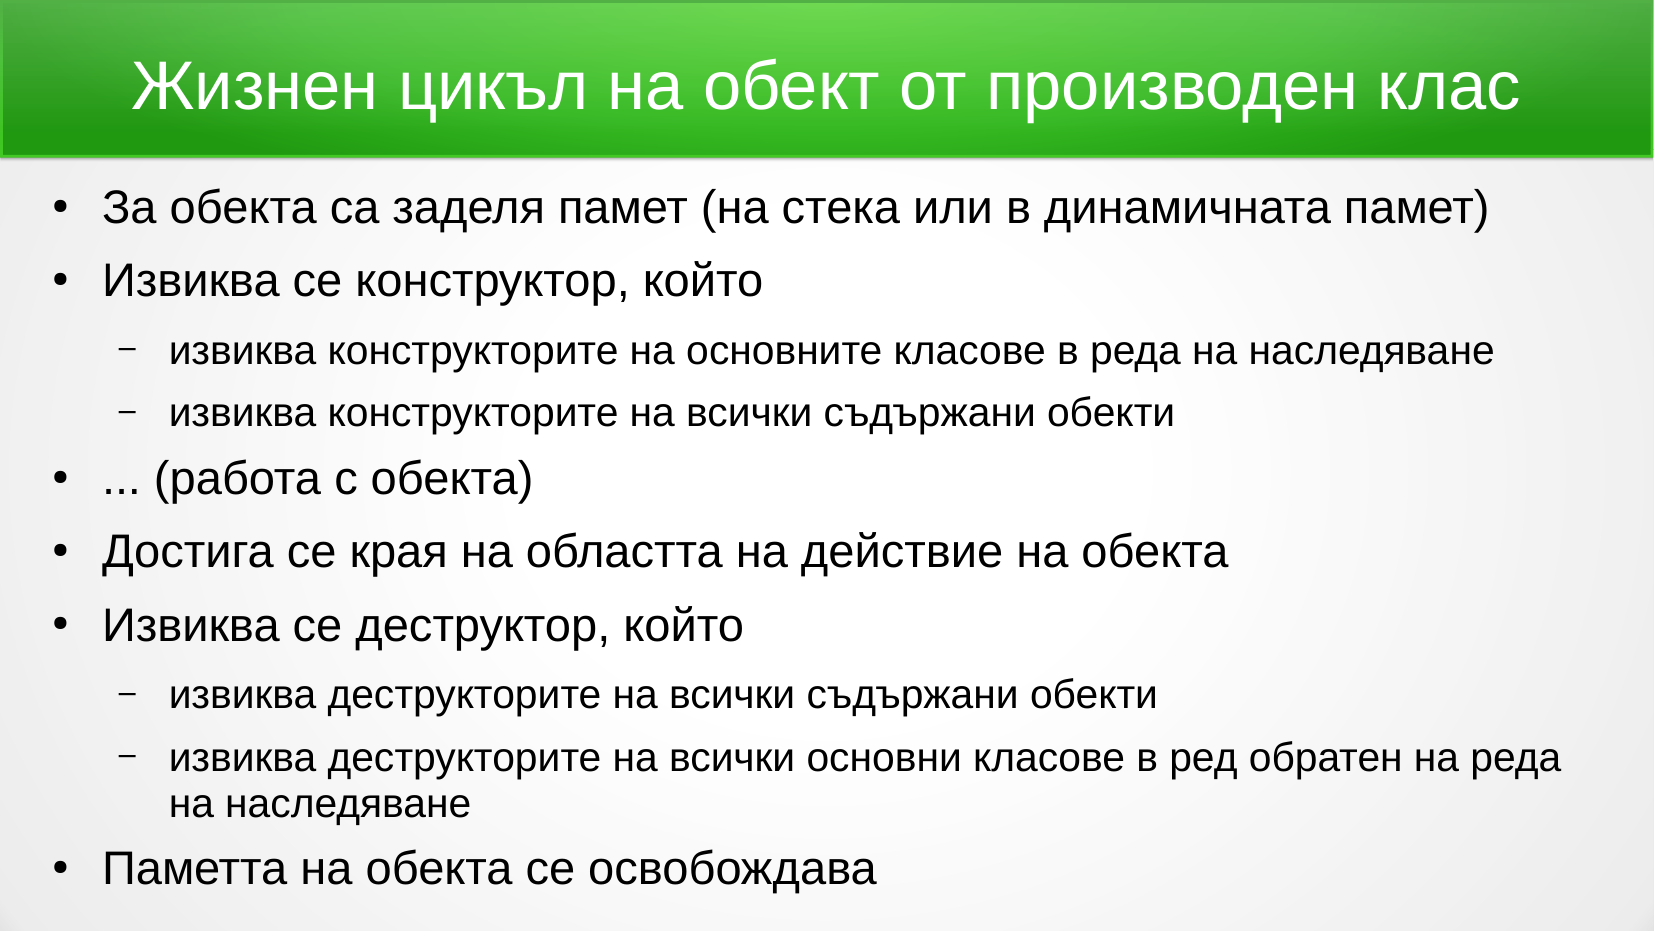

# Жизнен цикъл на обект от производен клас
За обекта са заделя памет (на стека или в динамичната памет)
Извиква се конструктор, който
извиква конструкторите на основните класове в реда на наследяване
извиква конструкторите на всички съдържани обекти
... (работа с обекта)
Достига се края на областта на действие на обекта
Извиква се деструктор, който
извиква деструкторите на всички съдържани обекти
извиква деструкторите на всички основни класове в ред обратен на реда на наследяване
Паметта на обекта се освобождава